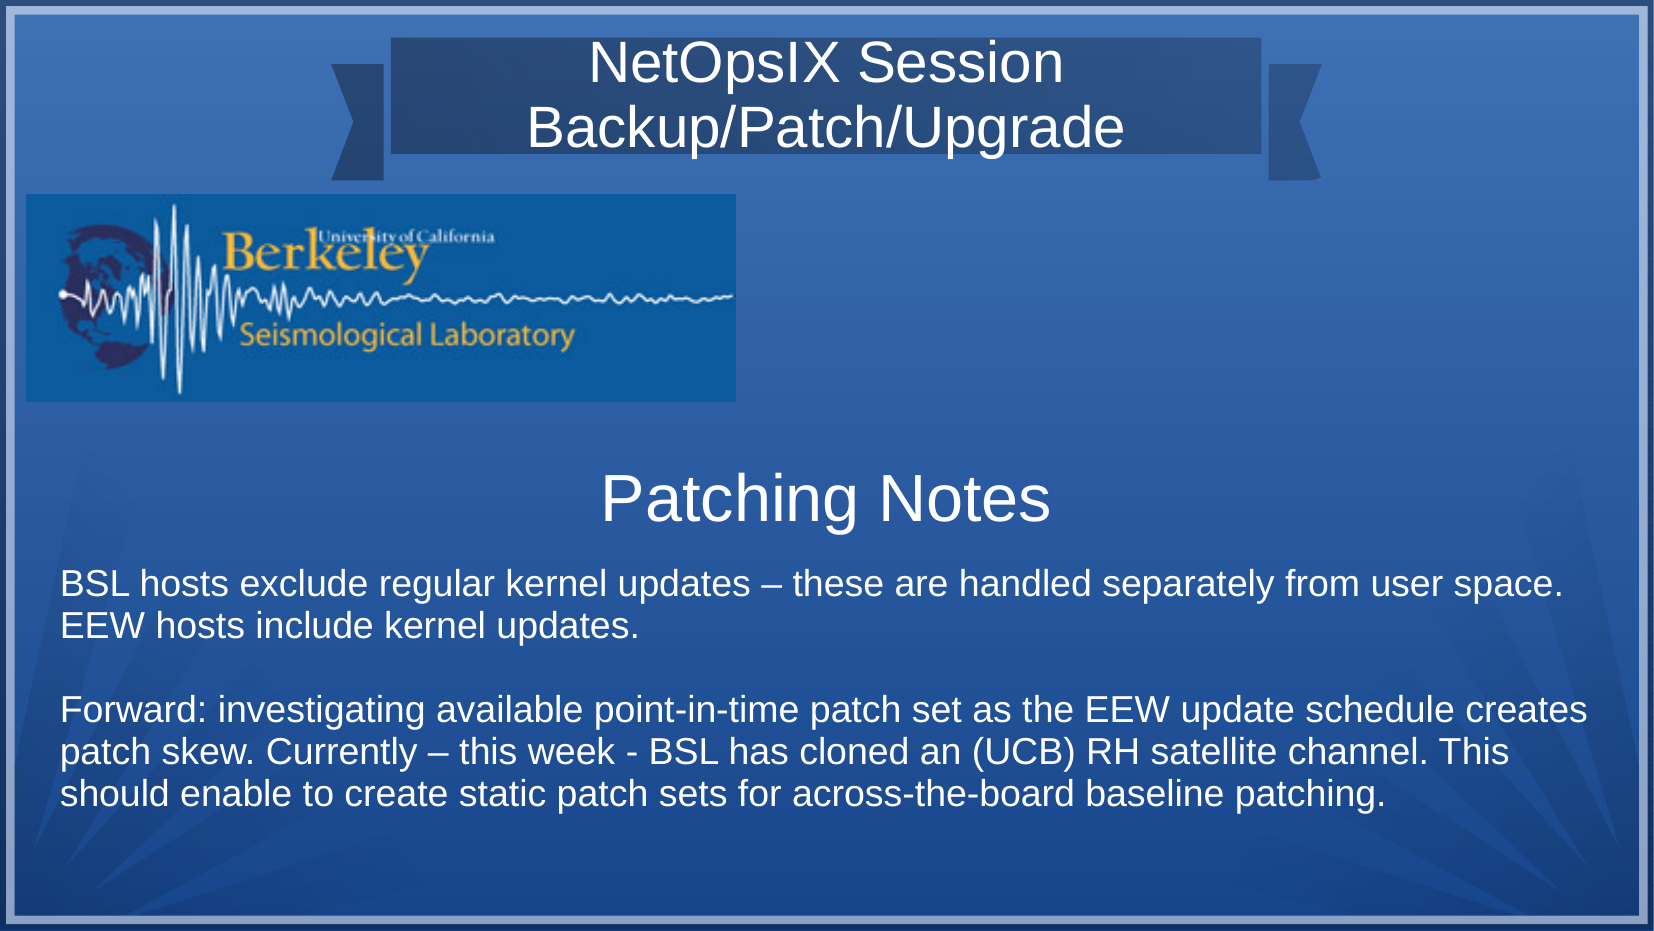

# NetOpsIX Session Backup/Patch/Upgrade
Patching Notes
BSL hosts exclude regular kernel updates – these are handled separately from user space.
EEW hosts include kernel updates.
Forward: investigating available point-in-time patch set as the EEW update schedule creates patch skew. Currently – this week - BSL has cloned an (UCB) RH satellite channel. This should enable to create static patch sets for across-the-board baseline patching.